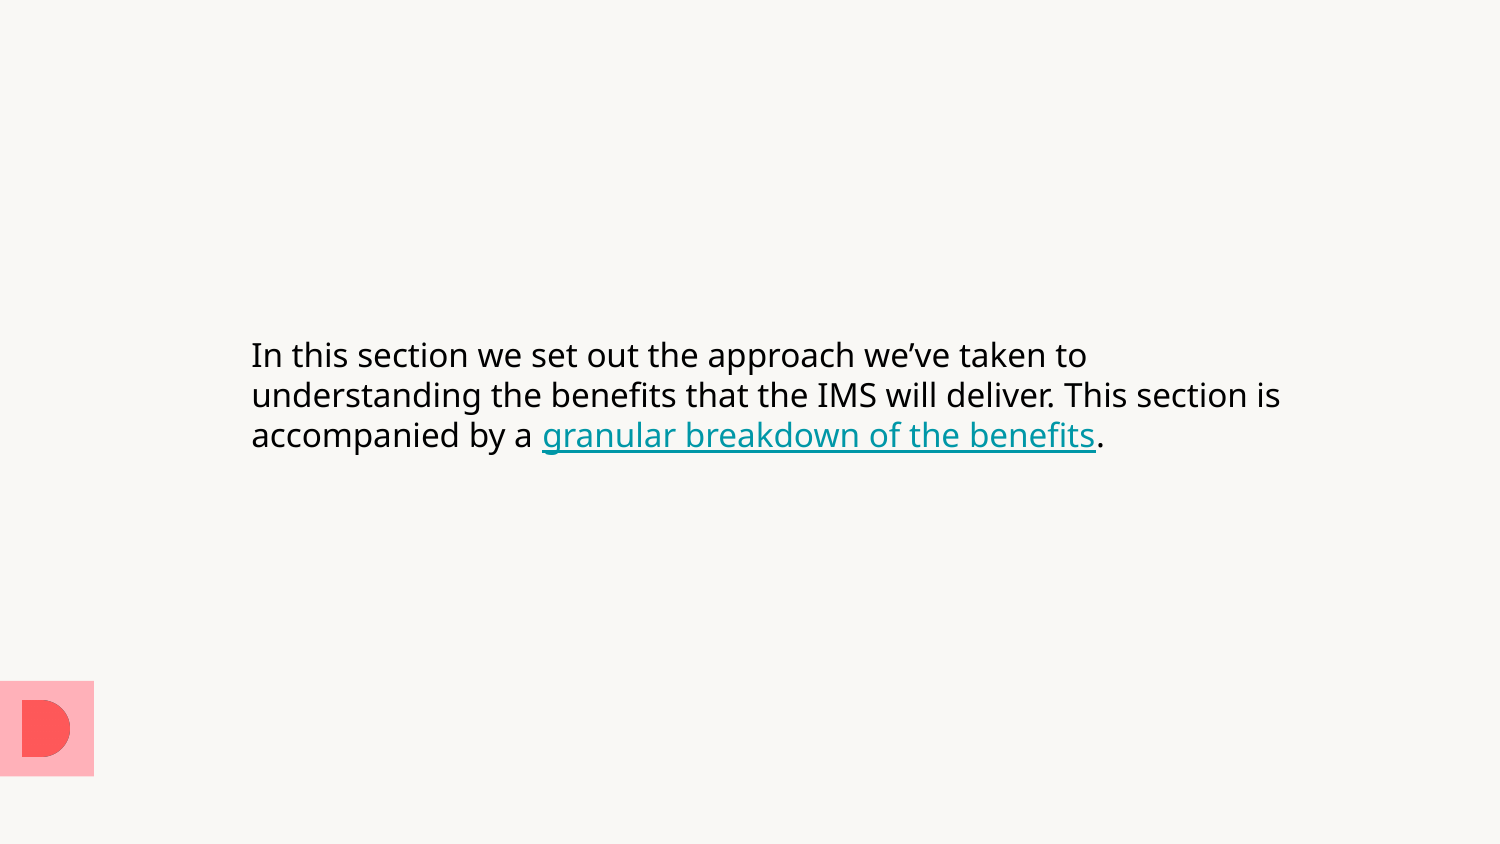

# In this section we set out the approach we’ve taken to understanding the benefits that the IMS will deliver. This section is accompanied by a granular breakdown of the benefits.